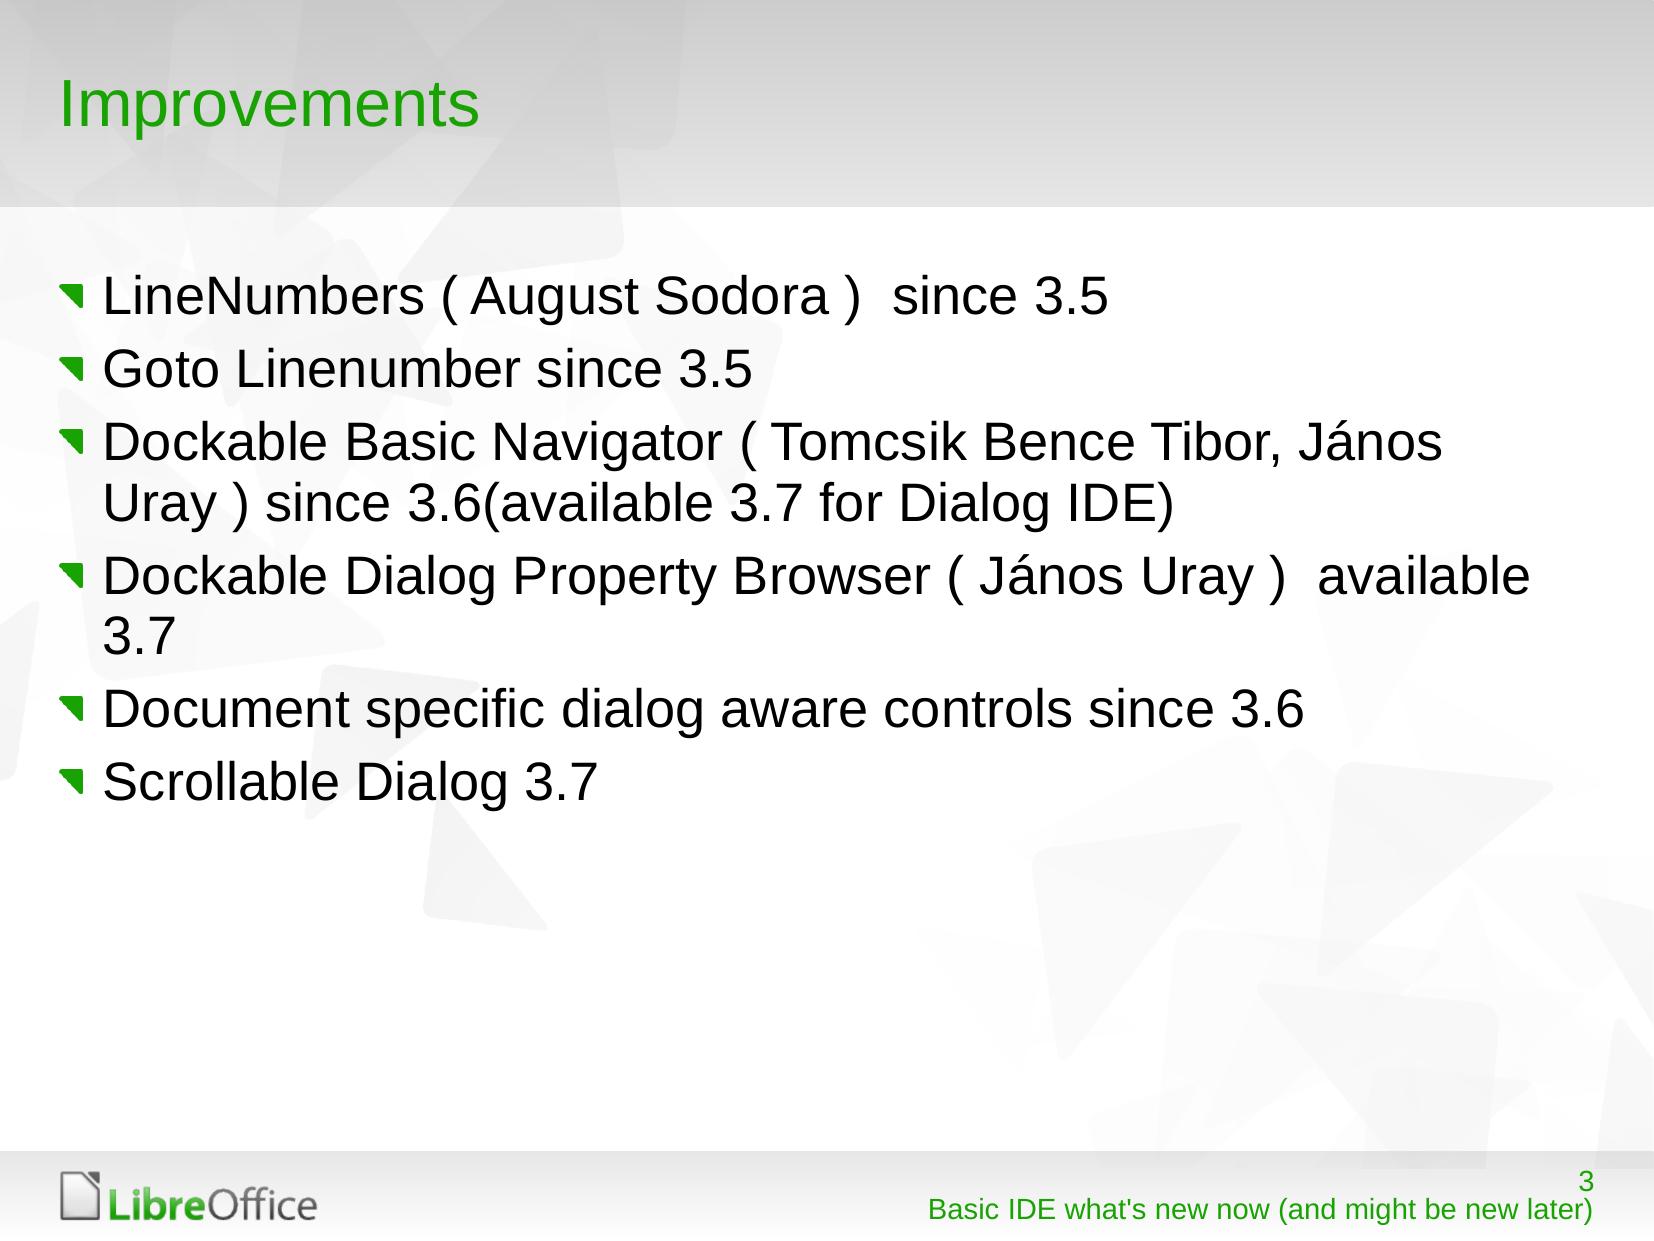

# Improvements
LineNumbers ( August Sodora ) since 3.5
Goto Linenumber since 3.5
Dockable Basic Navigator ( Tomcsik Bence Tibor, János Uray ) since 3.6(available 3.7 for Dialog IDE)
Dockable Dialog Property Browser ( János Uray ) available 3.7
Document specific dialog aware controls since 3.6
Scrollable Dialog 3.7
3
Basic IDE what's new now (and might be new later)